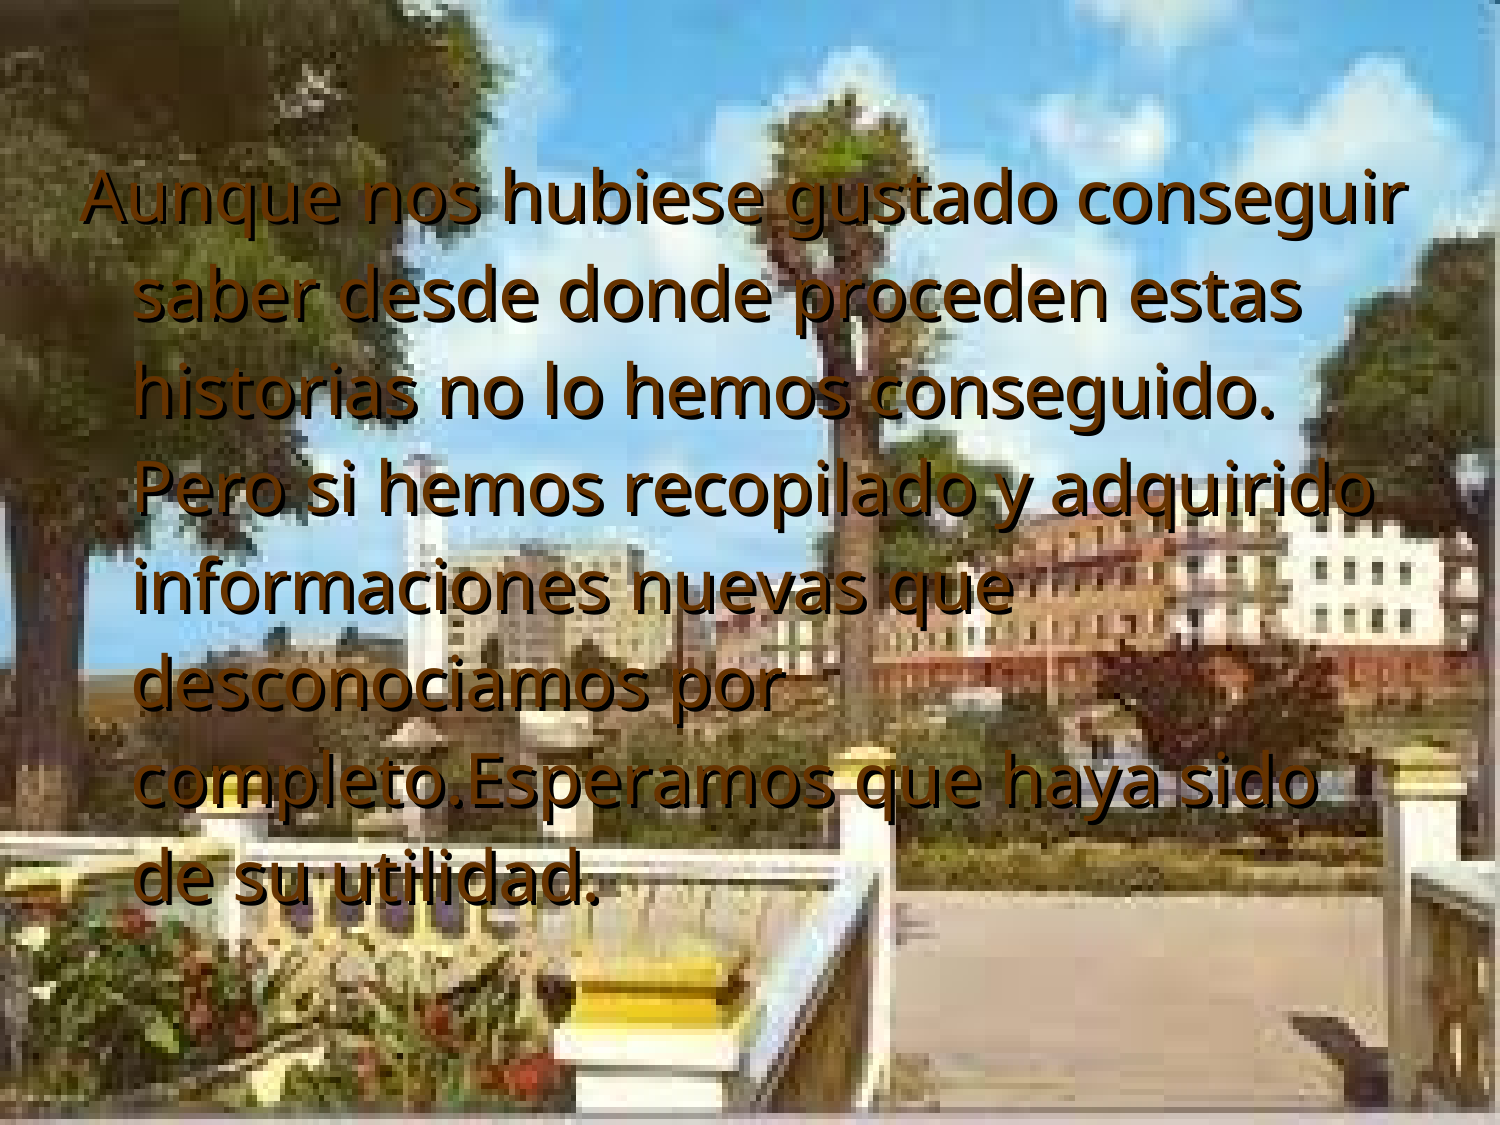

#
Aunque nos hubiese gustado conseguir saber desde donde proceden estas historias no lo hemos conseguido. Pero si hemos recopilado y adquirido informaciones nuevas que desconociamos por completo.Esperamos que haya sido de su utilidad.